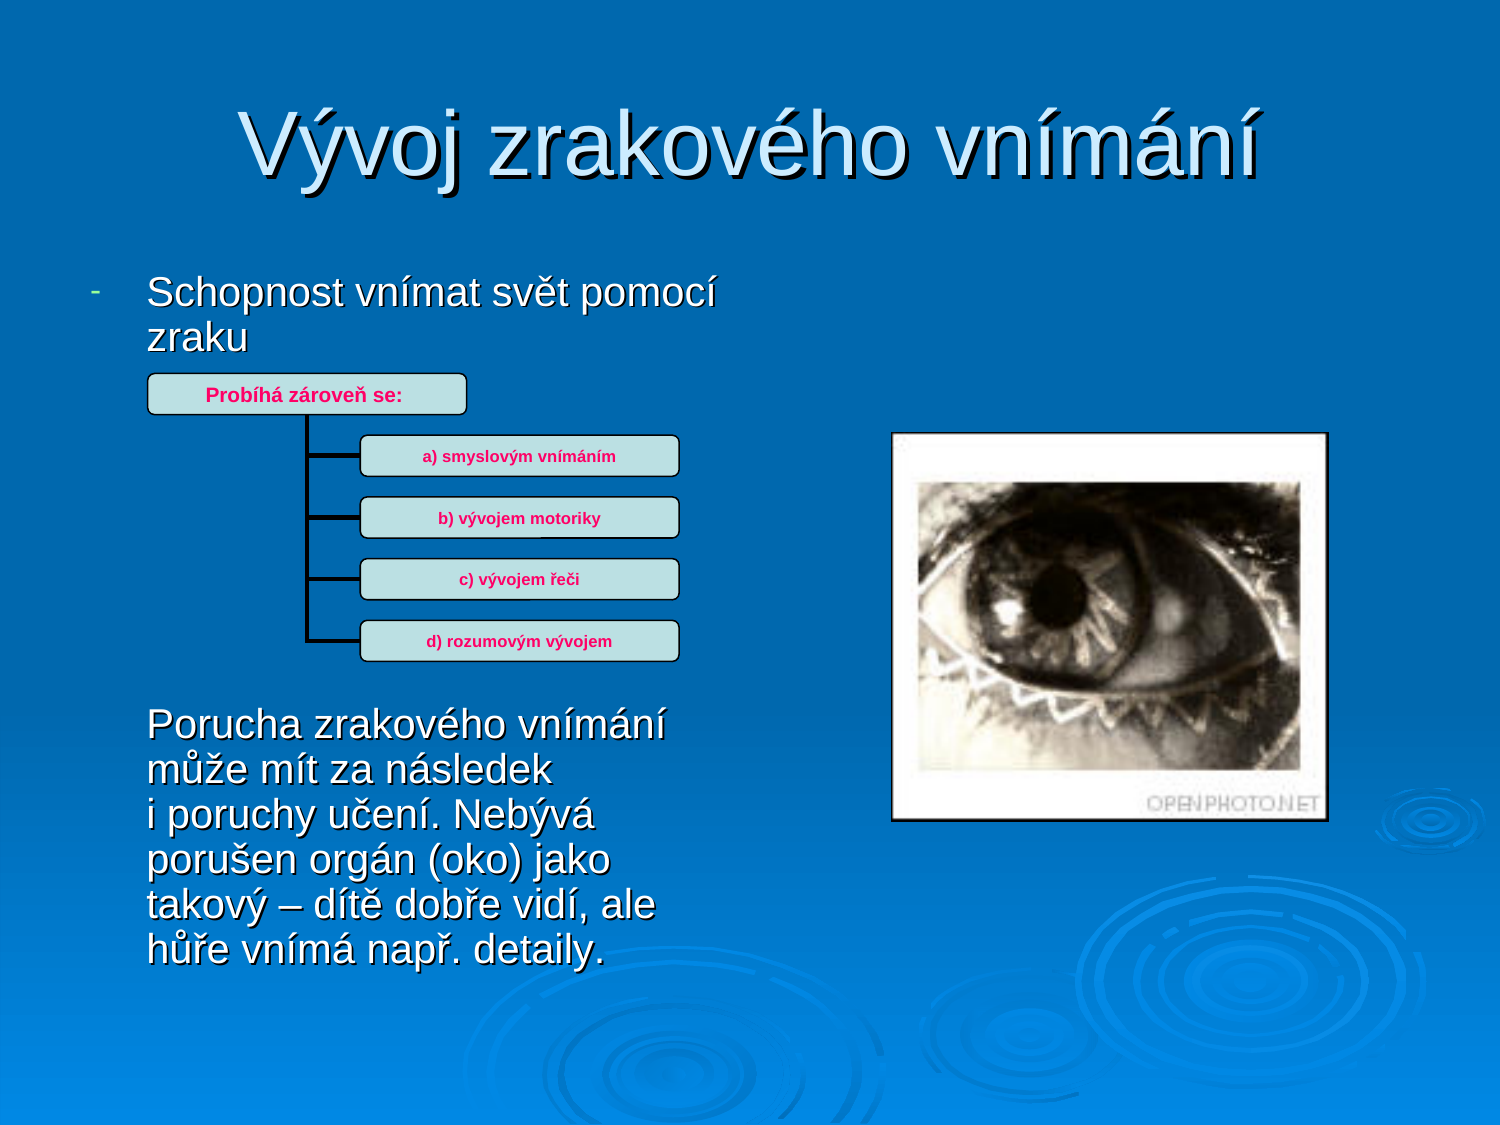

# Vývoj zrakového vnímání
Schopnost vnímat svět pomocí zraku
	Porucha zrakového vnímání může mít za následek
i poruchy učení. Nebývá porušen orgán (oko) jako takový – dítě dobře vidí, ale hůře vnímá např. detaily.
Probíhá zároveň se:
a) smyslovým vnímáním
b) vývojem motoriky
c) vývojem řeči
d) rozumovým vývojem